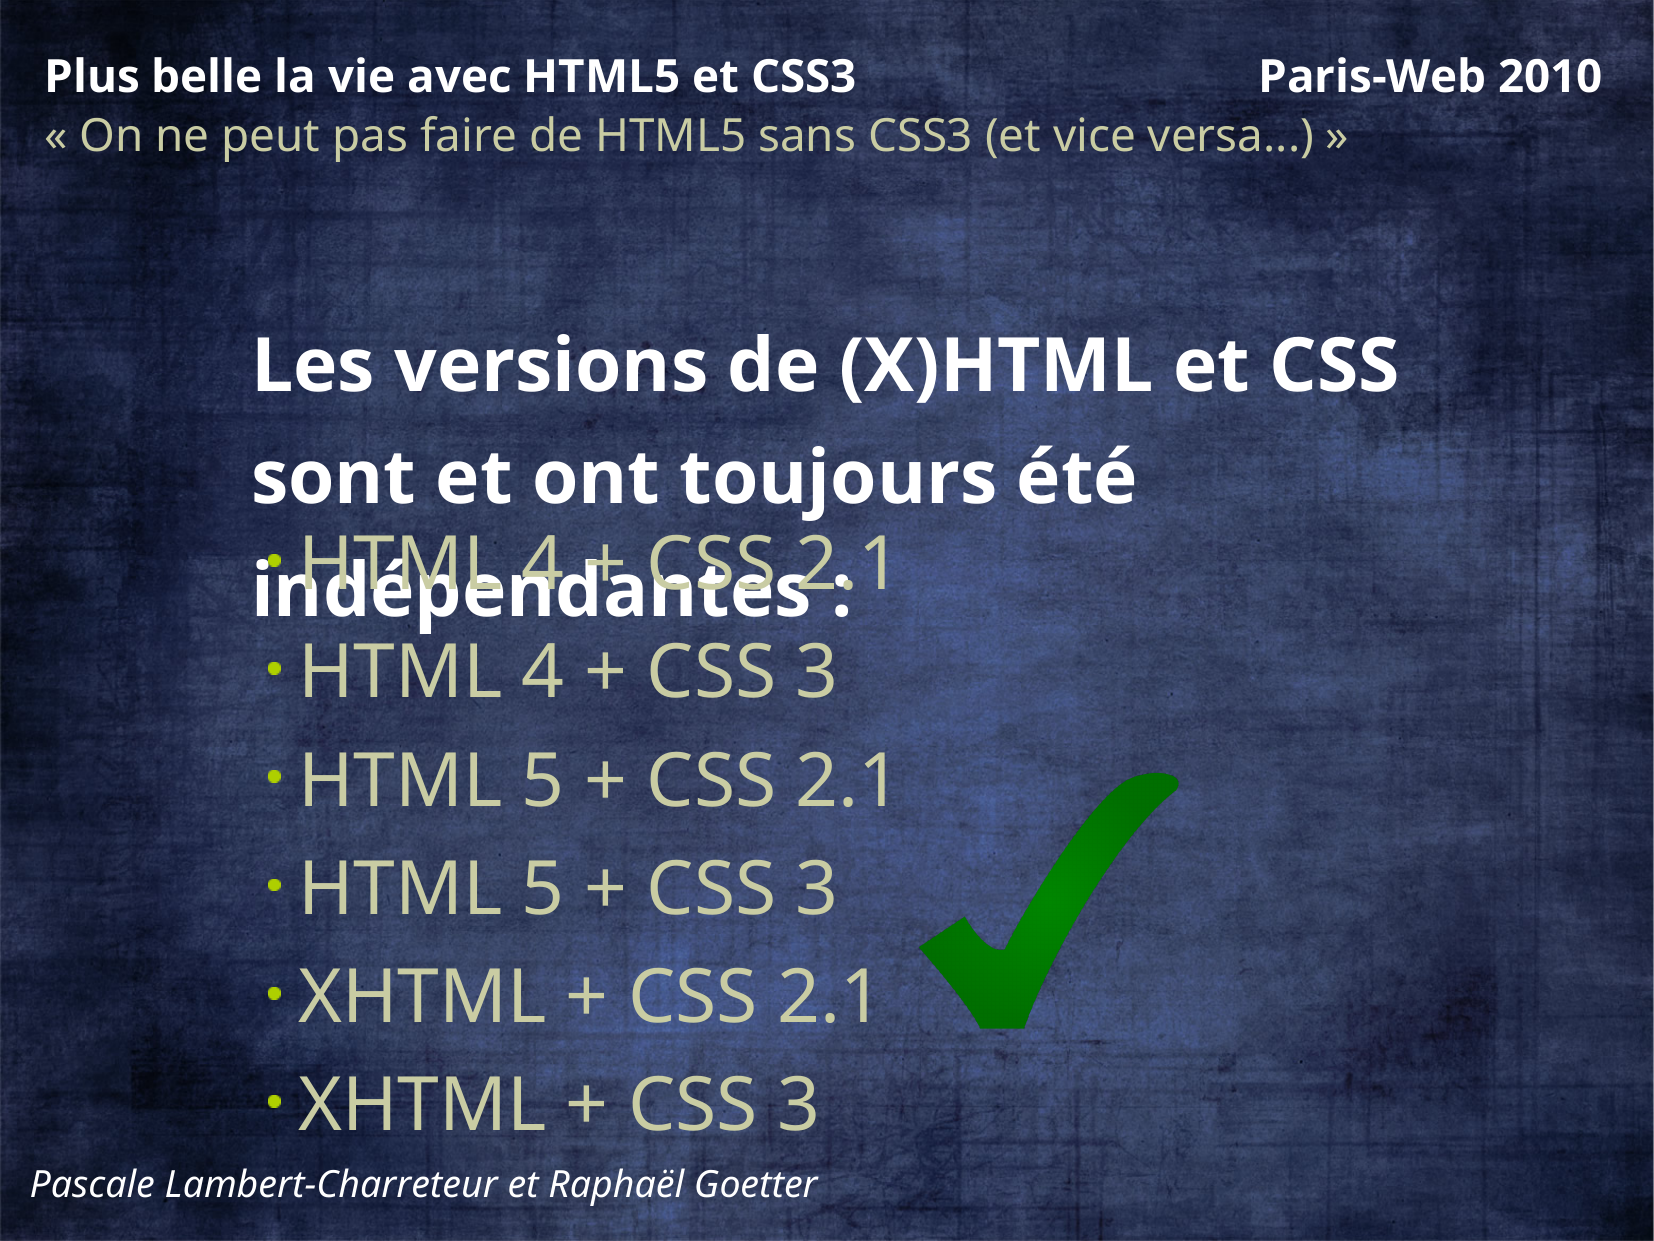

Plus belle la vie avec HTML5 et CSS3
« On ne peut pas faire de HTML5 sans CSS3 (et vice versa...) »
Les versions de (X)HTML et CSS sont et ont toujours été indépendantes :
HTML 4 + CSS 2.1
HTML 4 + CSS 3
HTML 5 + CSS 2.1
HTML 5 + CSS 3
XHTML + CSS 2.1
XHTML + CSS 3
Pascale Lambert-Charreteur et Raphaël Goetter